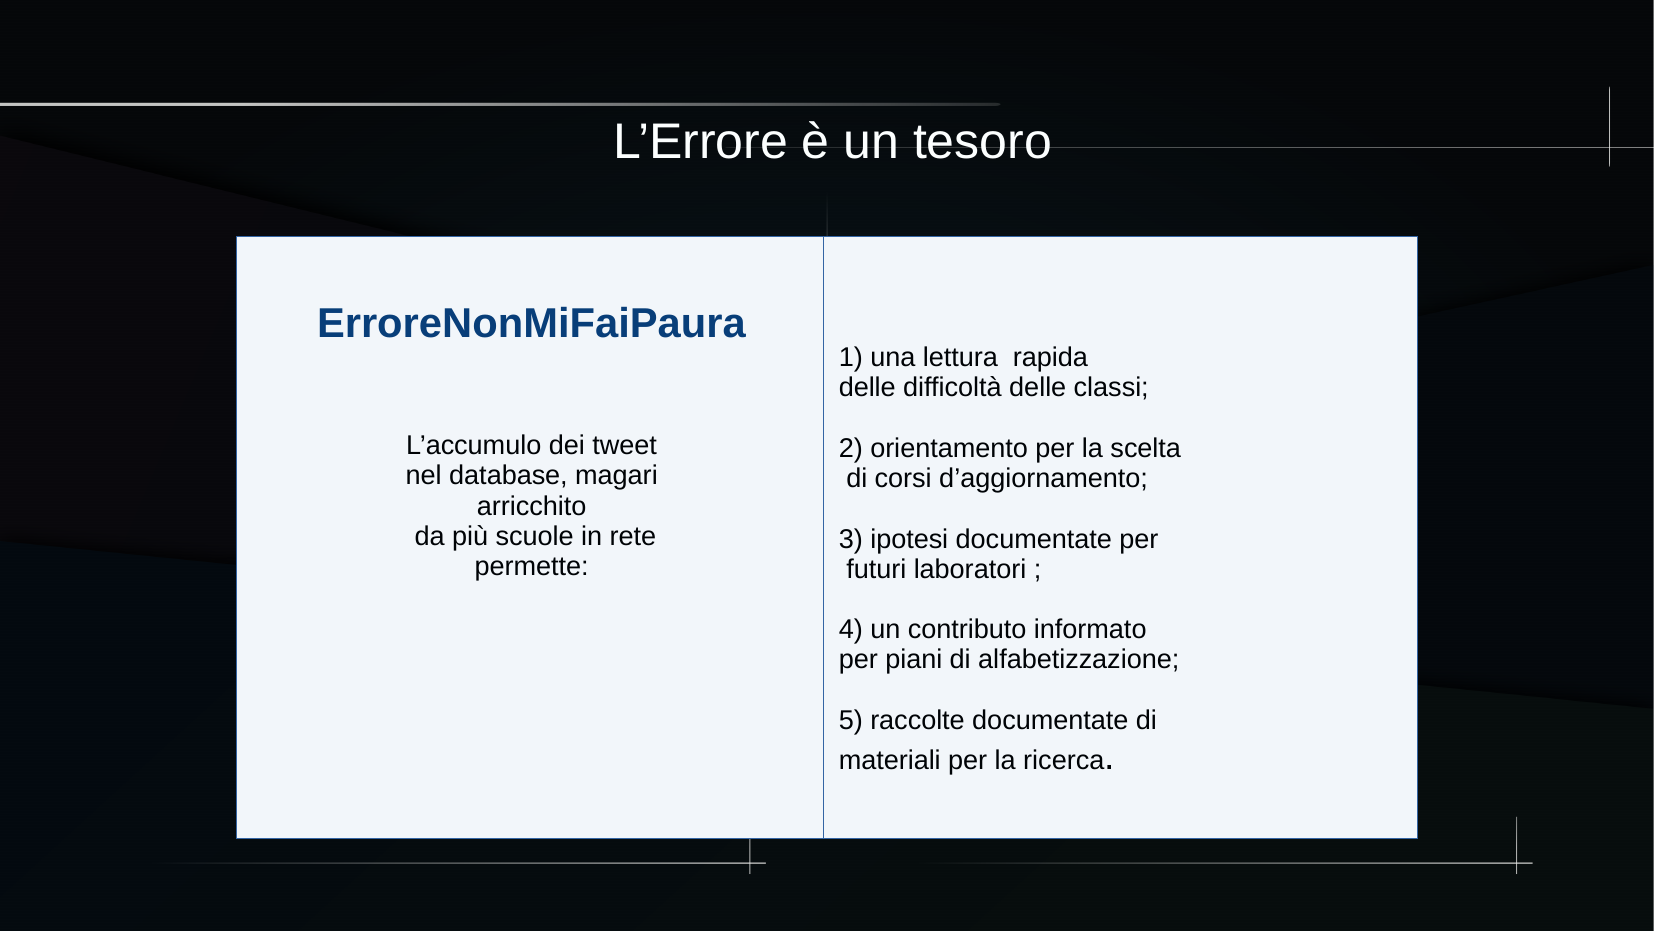

L’Errore è un tesoro
ErroreNonMiFaiPaura
L’accumulo dei tweet
 nel database, magari
arricchito
 da più scuole in rete
permette:
1) una lettura rapida
delle difficoltà delle classi;
2) orientamento per la scelta
 di corsi d’aggiornamento;
3) ipotesi documentate per
 futuri laboratori ;
4) un contributo informato
per piani di alfabetizzazione;
5) raccolte documentate di
materiali per la ricerca.